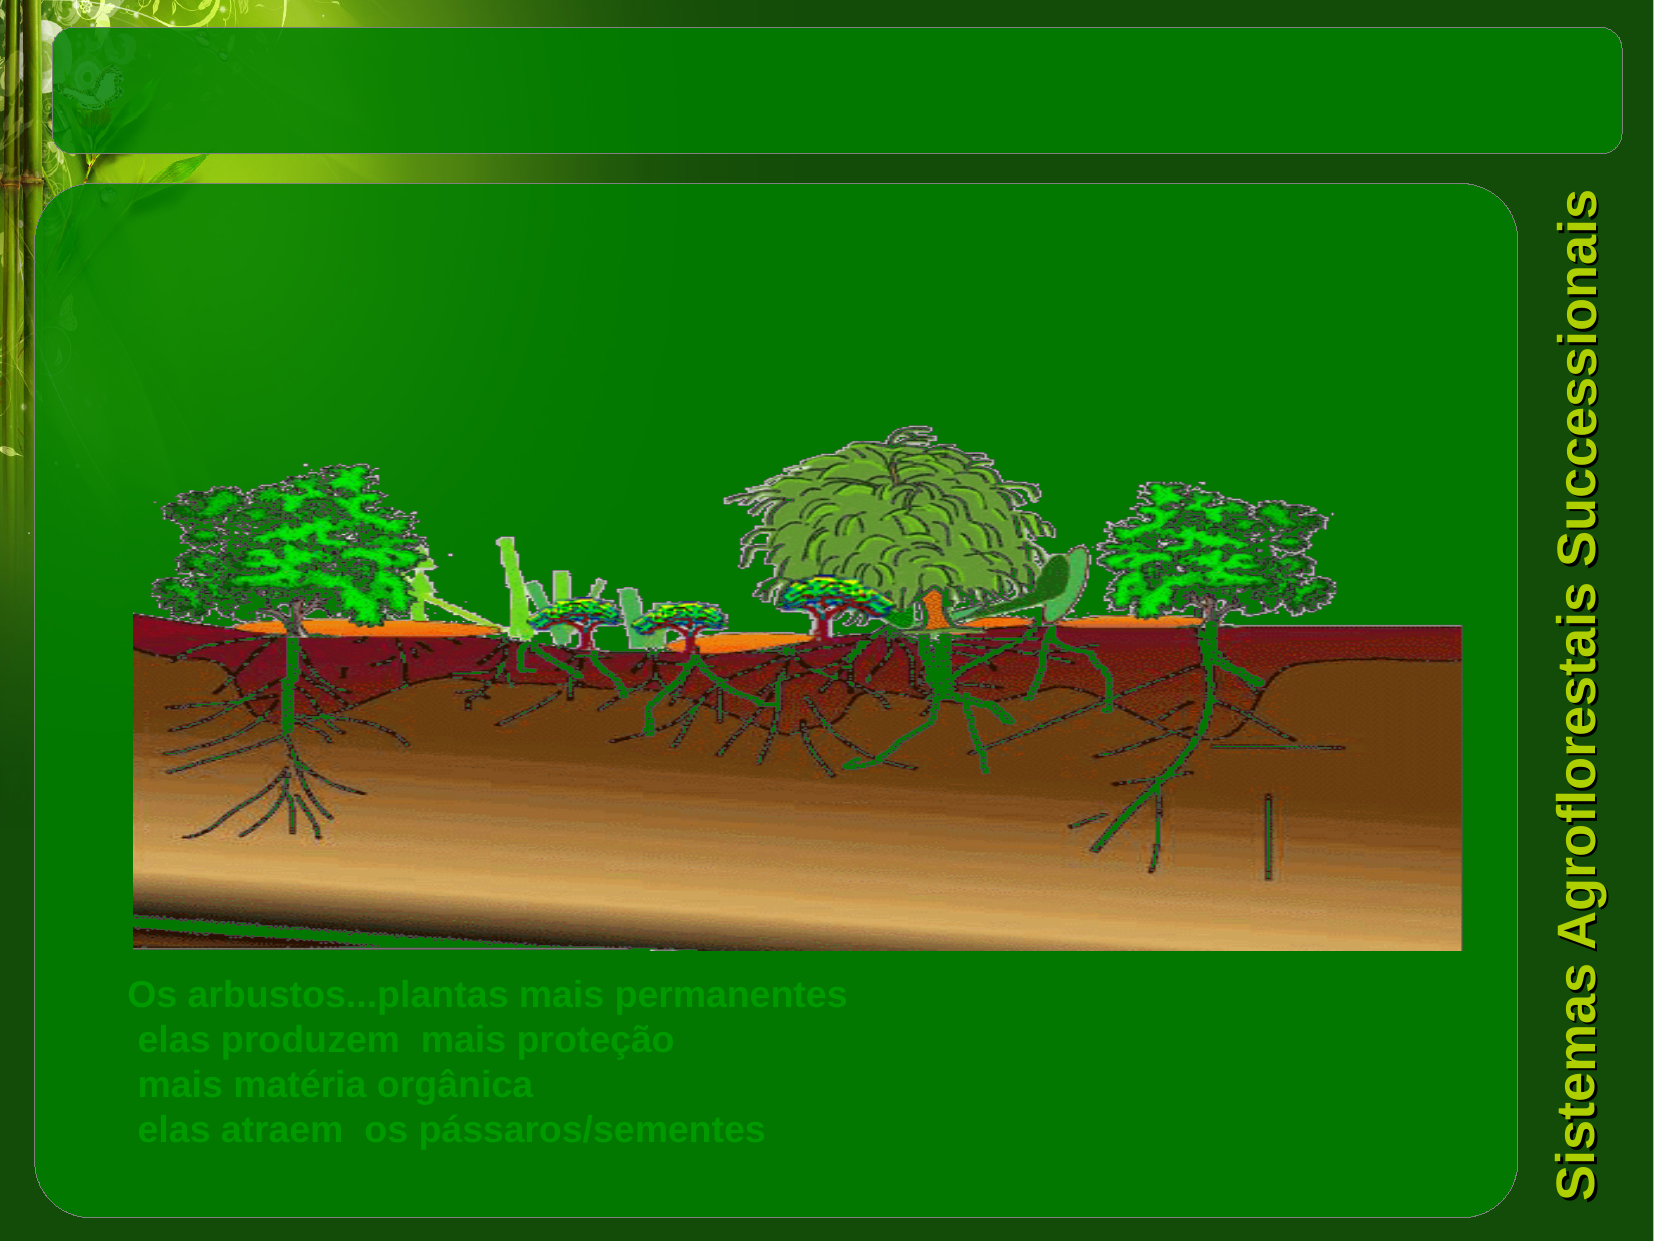

#
Os arbustos...plantas mais permanentes
 elas produzem mais proteção
 mais matéria orgânica
 elas atraem os pássaros/sementes